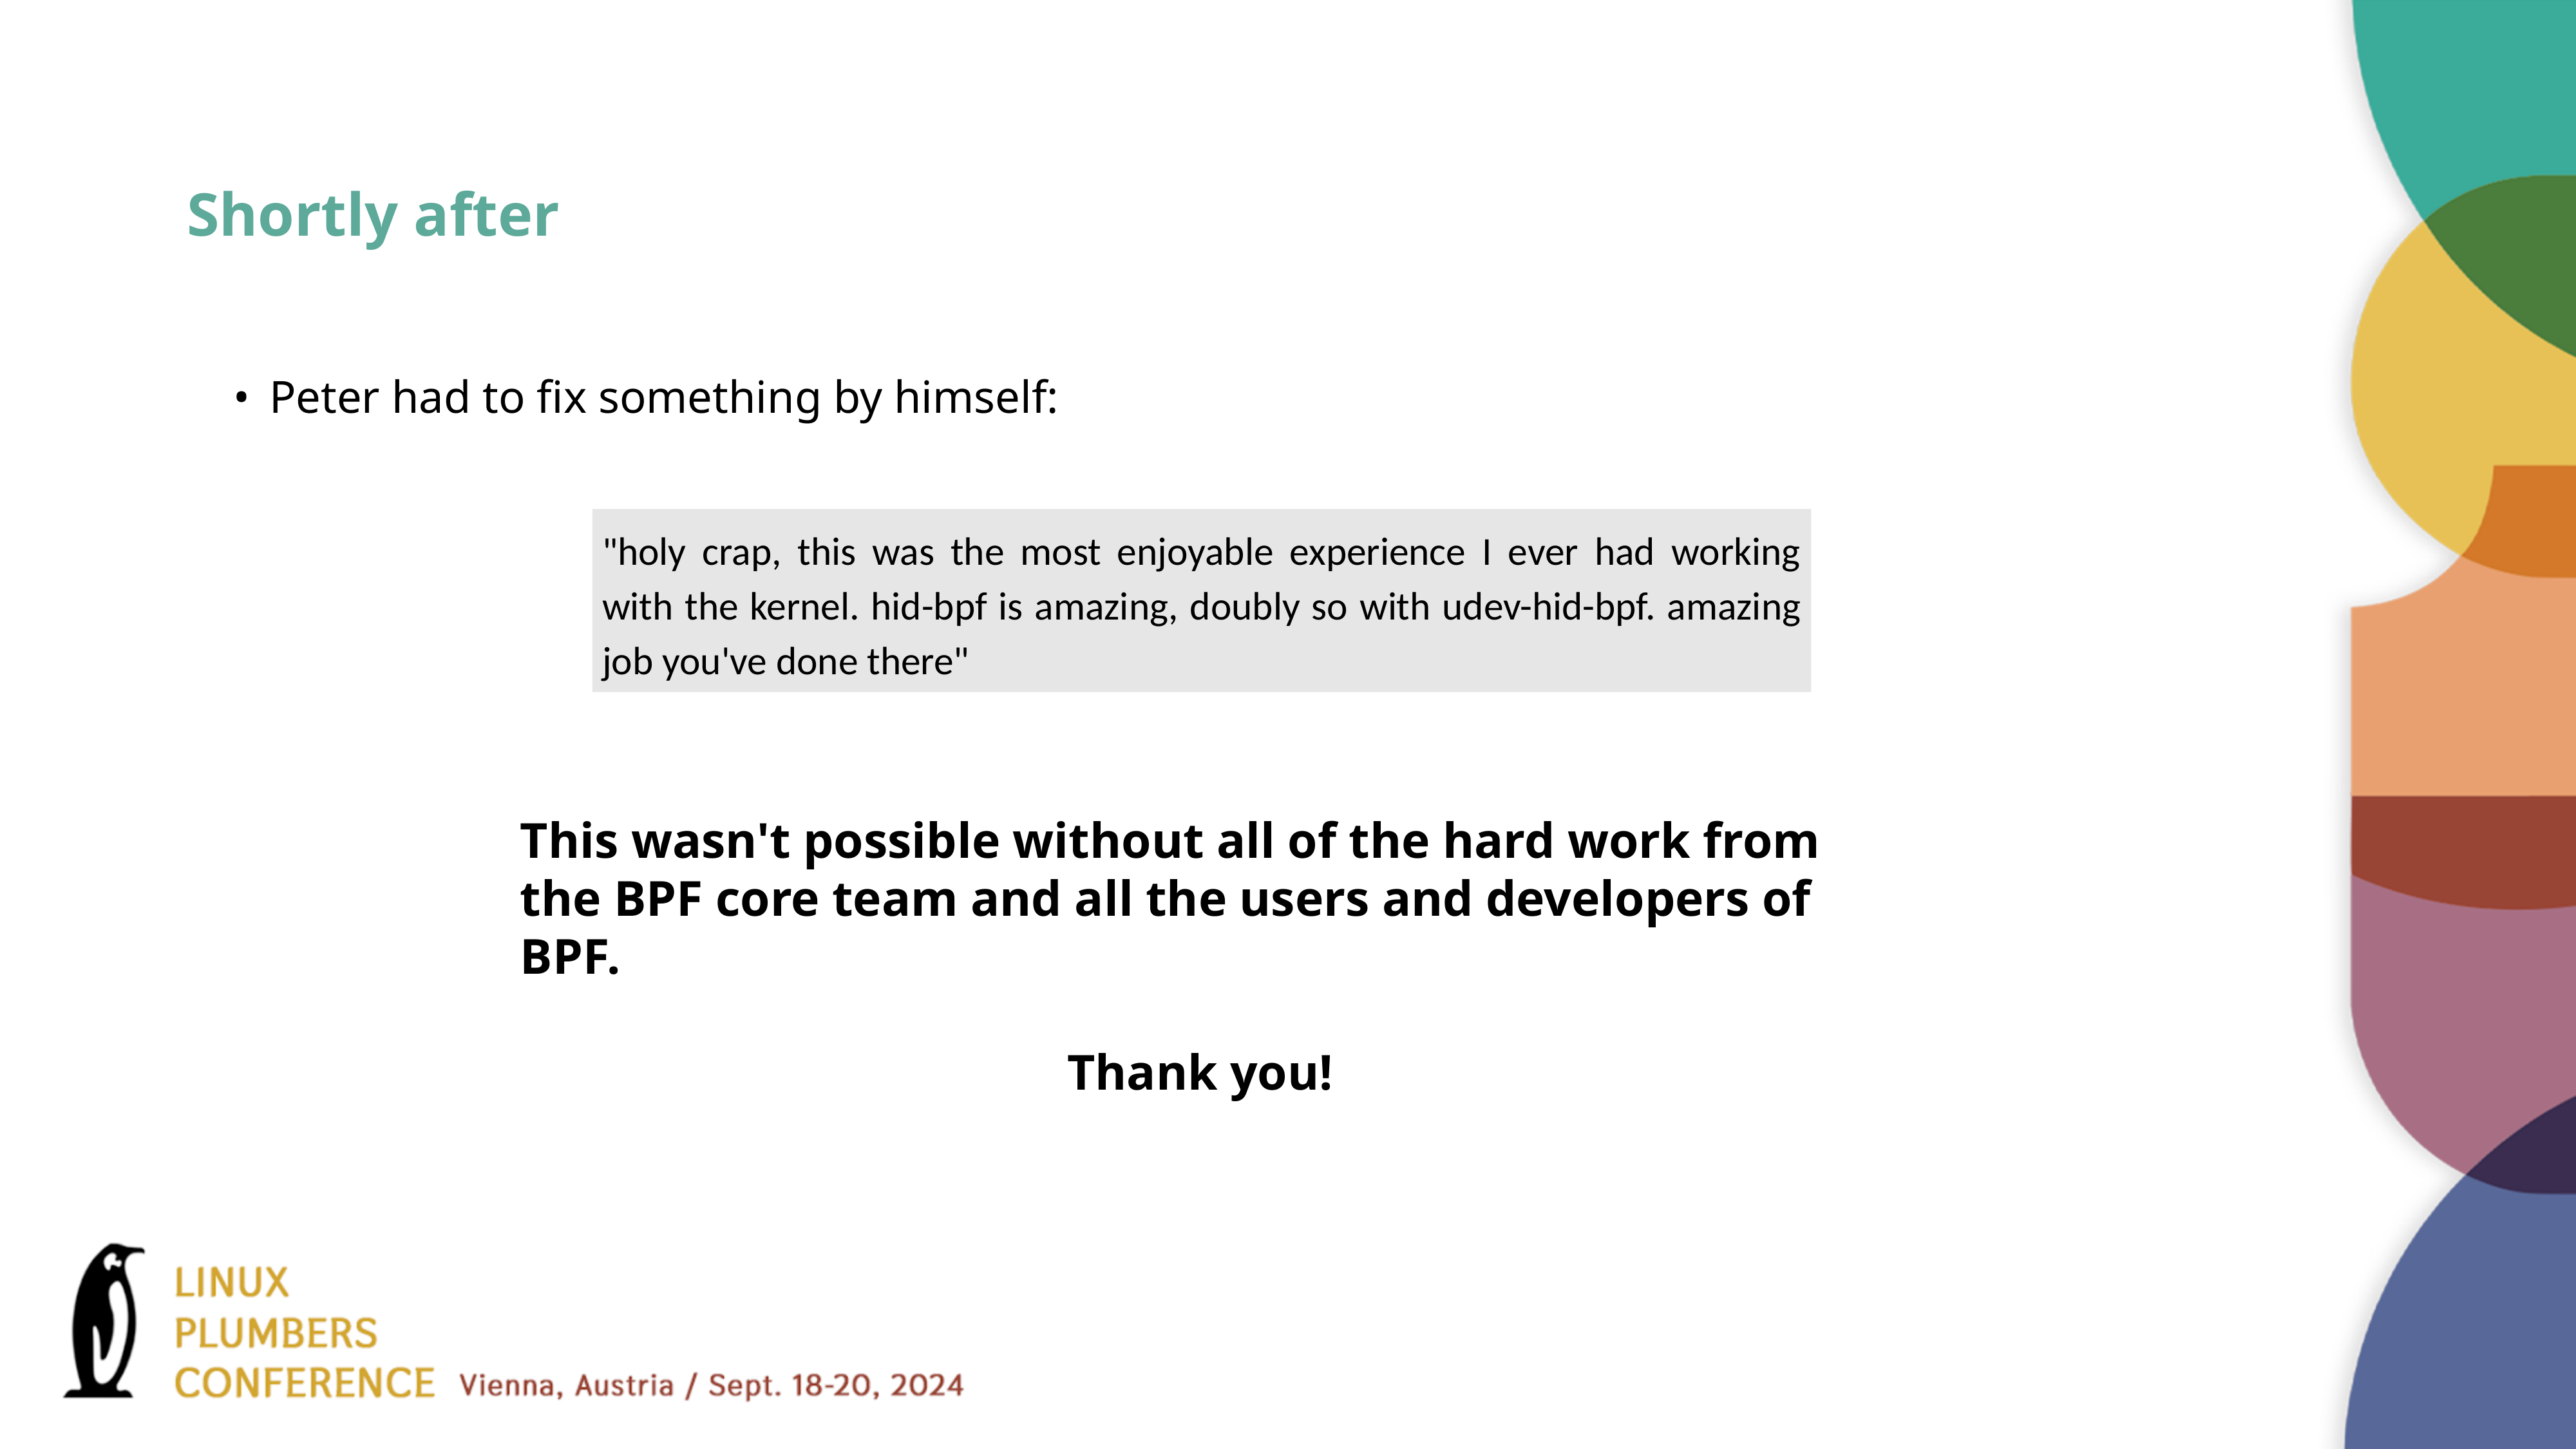

# Shortly after
Peter had to fix something by himself:
"holy crap, this was the most enjoyable experience I ever had working with the kernel. hid-bpf is amazing, doubly so with udev-hid-bpf. amazing job you've done there"
This wasn't possible without all of the hard work from the BPF core team and all the users and developers of BPF.
Thank you!